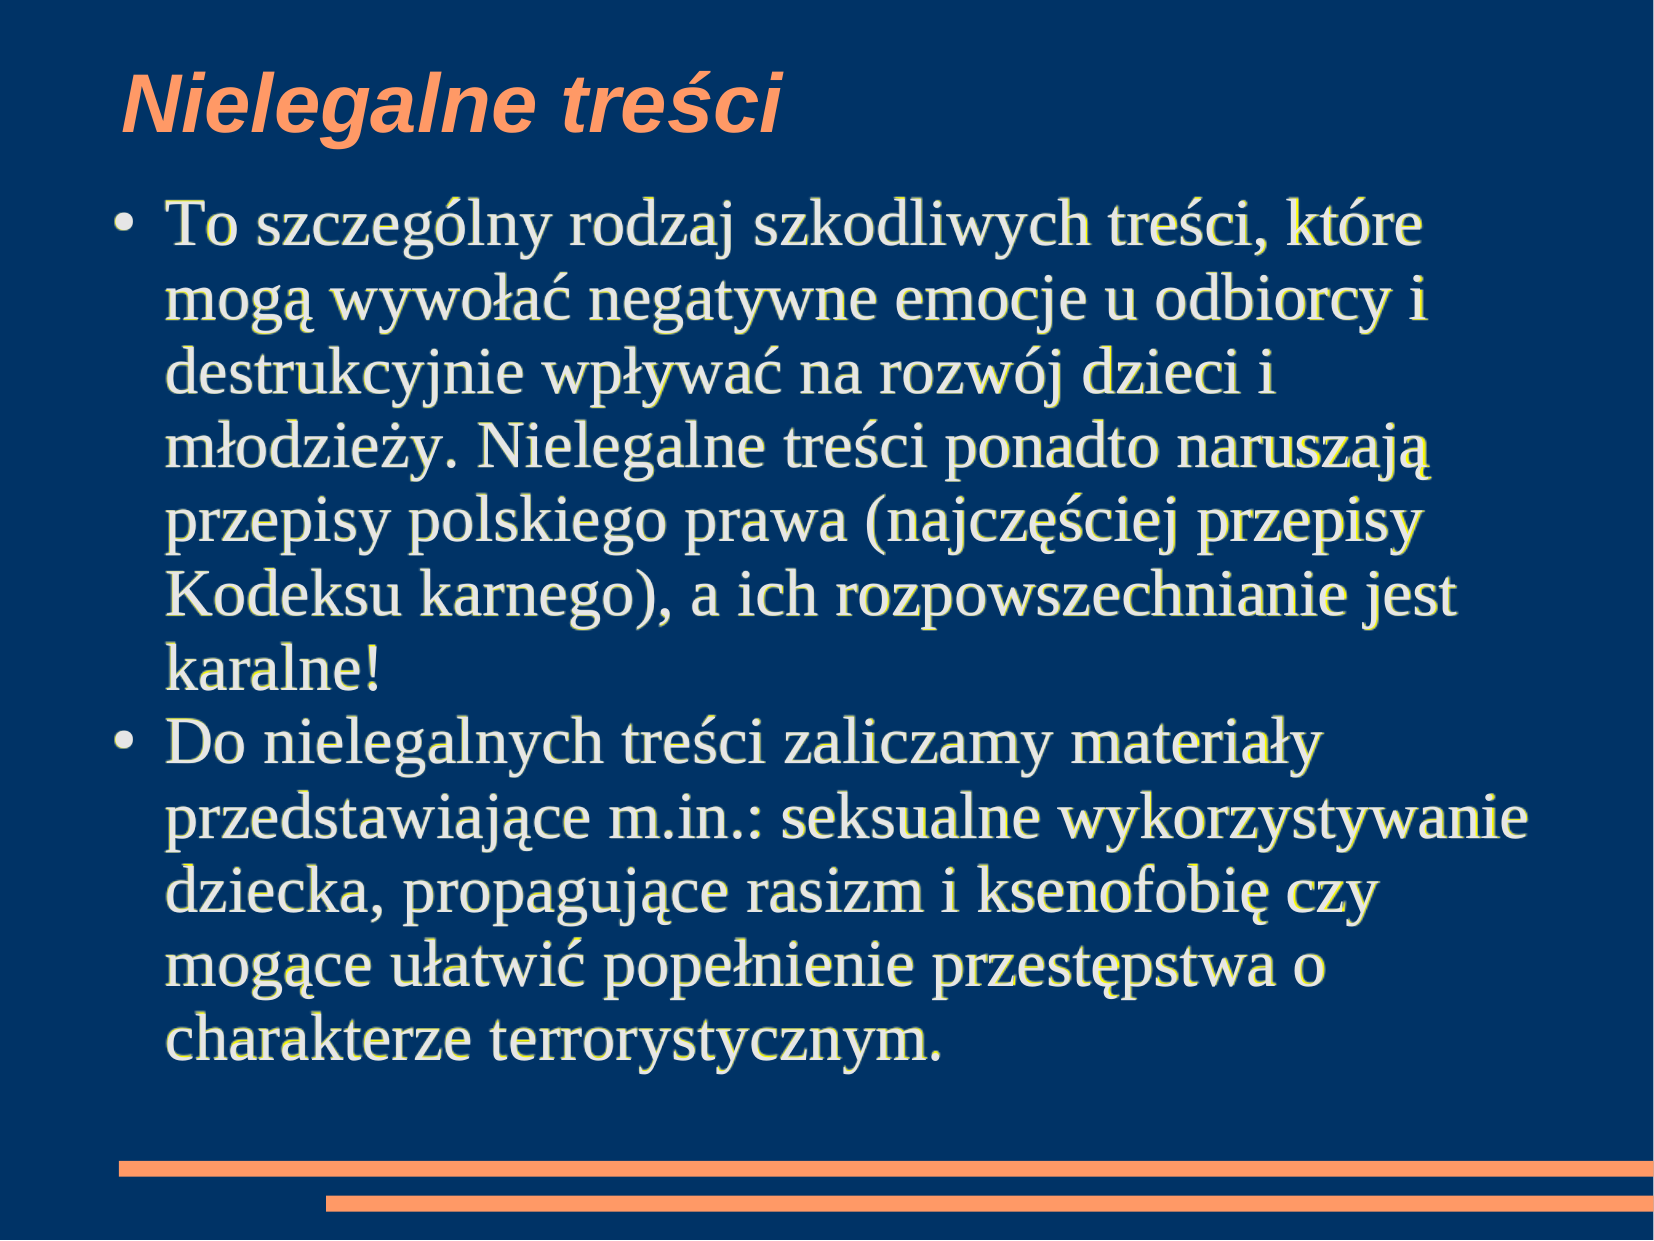

# Nielegalne treści
To szczególny rodzaj szkodliwych treści, które mogą wywołać negatywne emocje u odbiorcy i destrukcyjnie wpływać na rozwój dzieci i młodzieży. Nielegalne treści ponadto naruszają przepisy polskiego prawa (najczęściej przepisy Kodeksu karnego), a ich rozpowszechnianie jest karalne!
Do nielegalnych treści zaliczamy materiały przedstawiające m.in.: seksualne wykorzystywanie dziecka, propagujące rasizm i ksenofobię czy mogące ułatwić popełnienie przestępstwa o charakterze terrorystycznym.